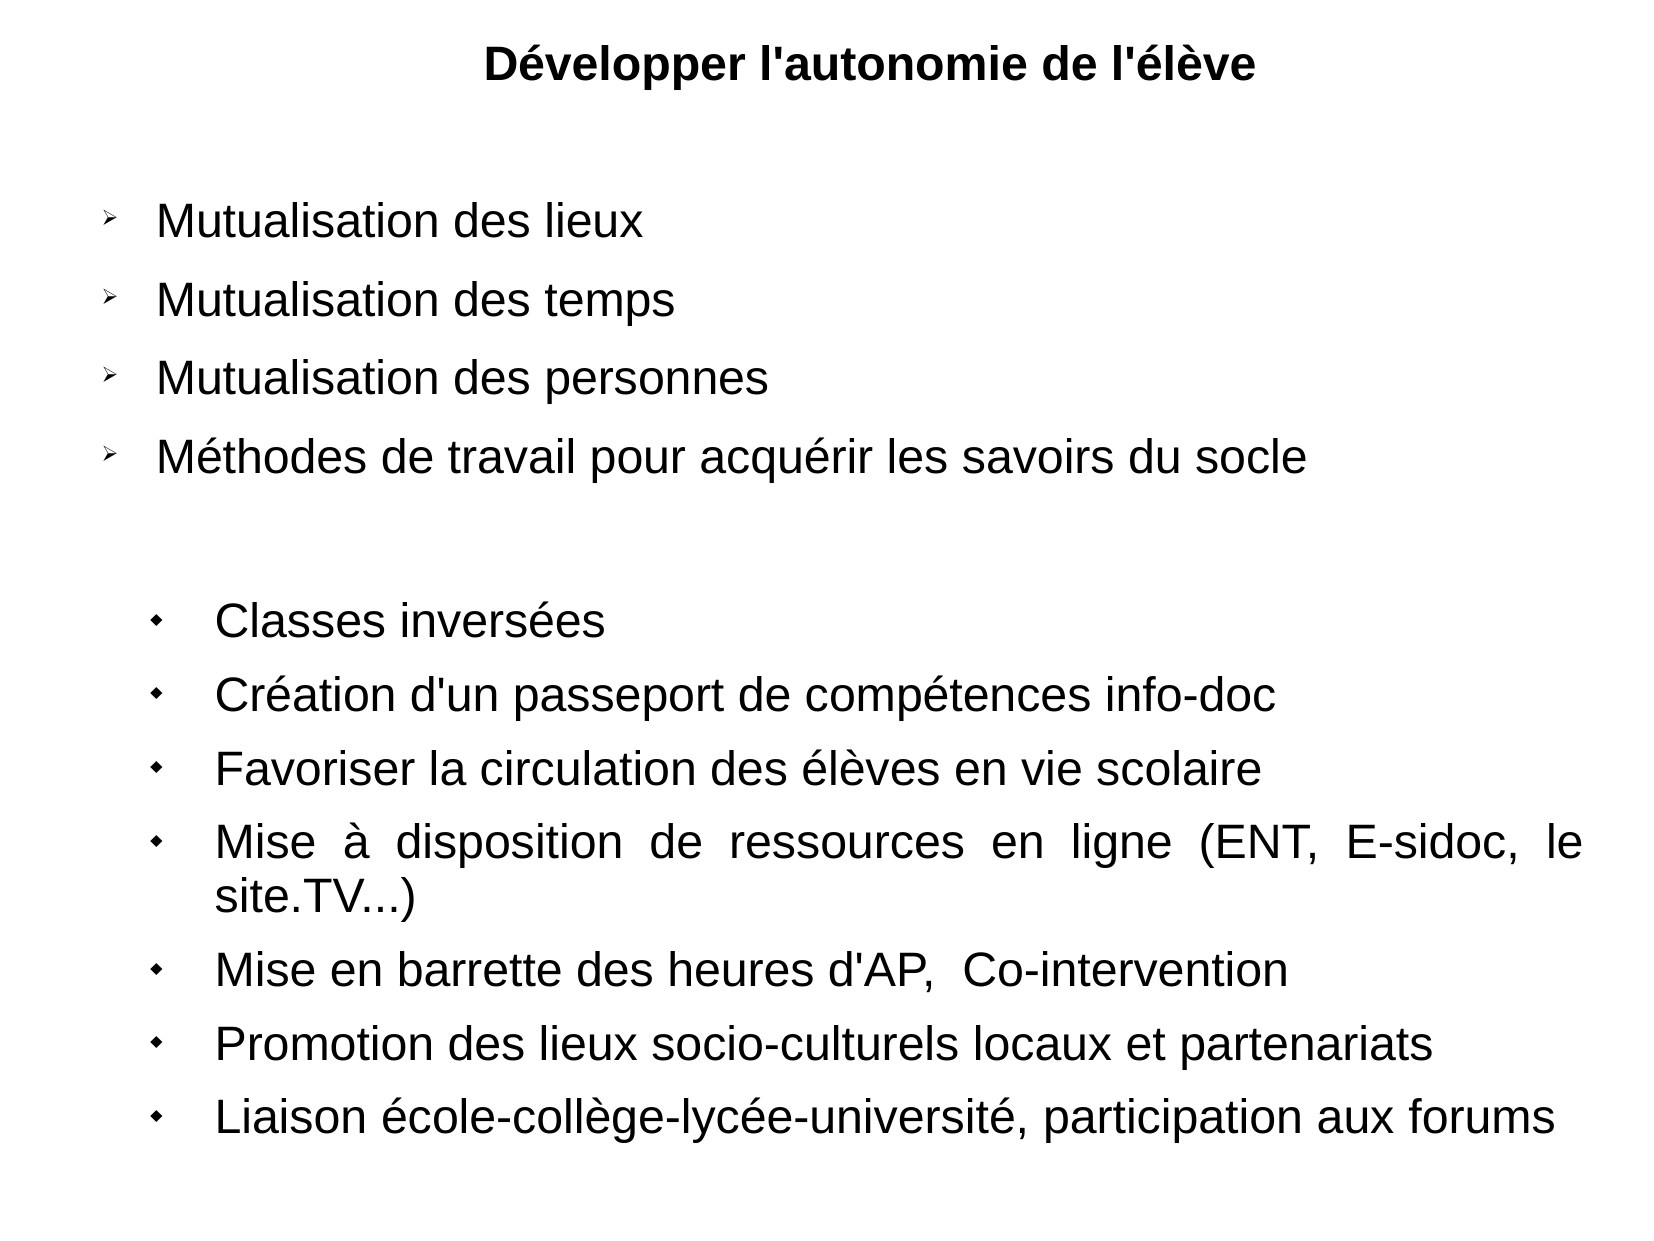

# Développer l'autonomie de l'élève
Mutualisation des lieux
Mutualisation des temps
Mutualisation des personnes
Méthodes de travail pour acquérir les savoirs du socle
Classes inversées
Création d'un passeport de compétences info-doc
Favoriser la circulation des élèves en vie scolaire
Mise à disposition de ressources en ligne (ENT, E-sidoc, le site.TV...)
Mise en barrette des heures d'AP, Co-intervention
Promotion des lieux socio-culturels locaux et partenariats
Liaison école-collège-lycée-université, participation aux forums